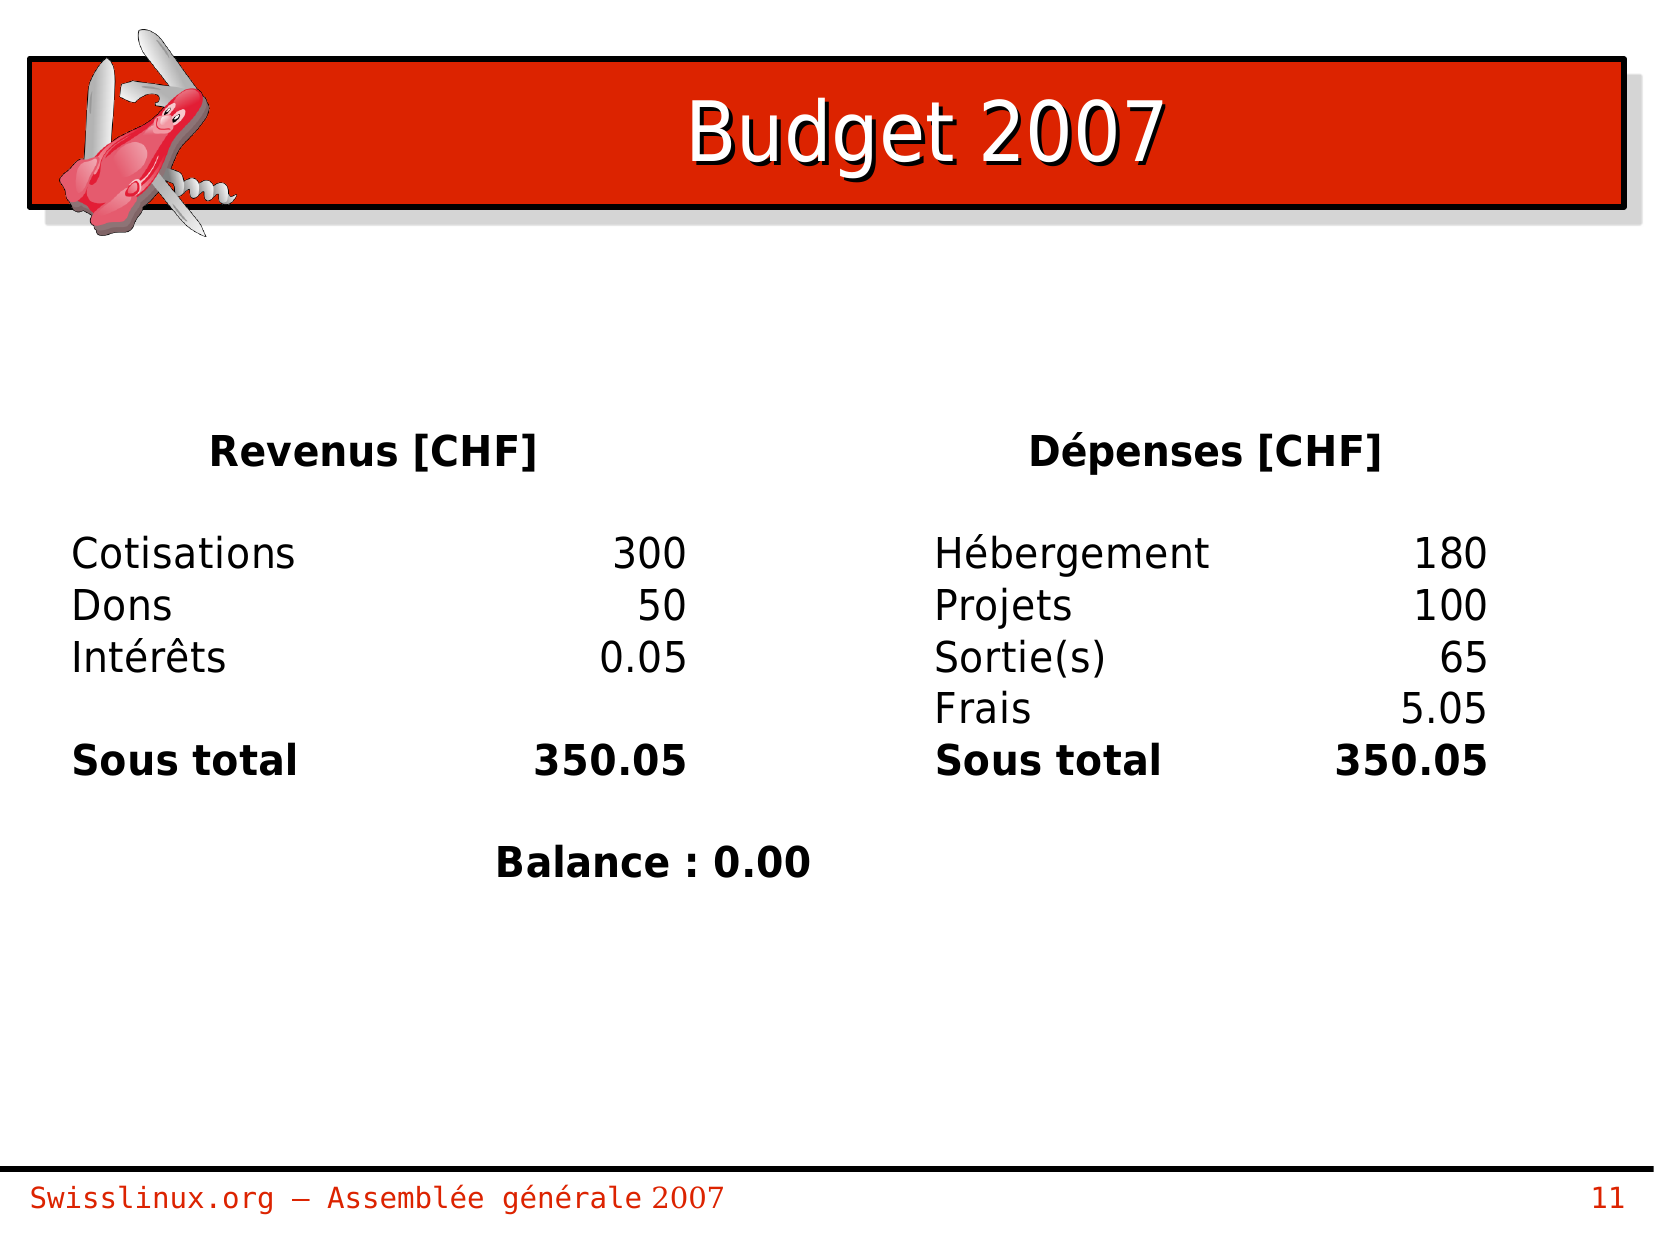

# Budget 2007
26 Janvier 2007
11